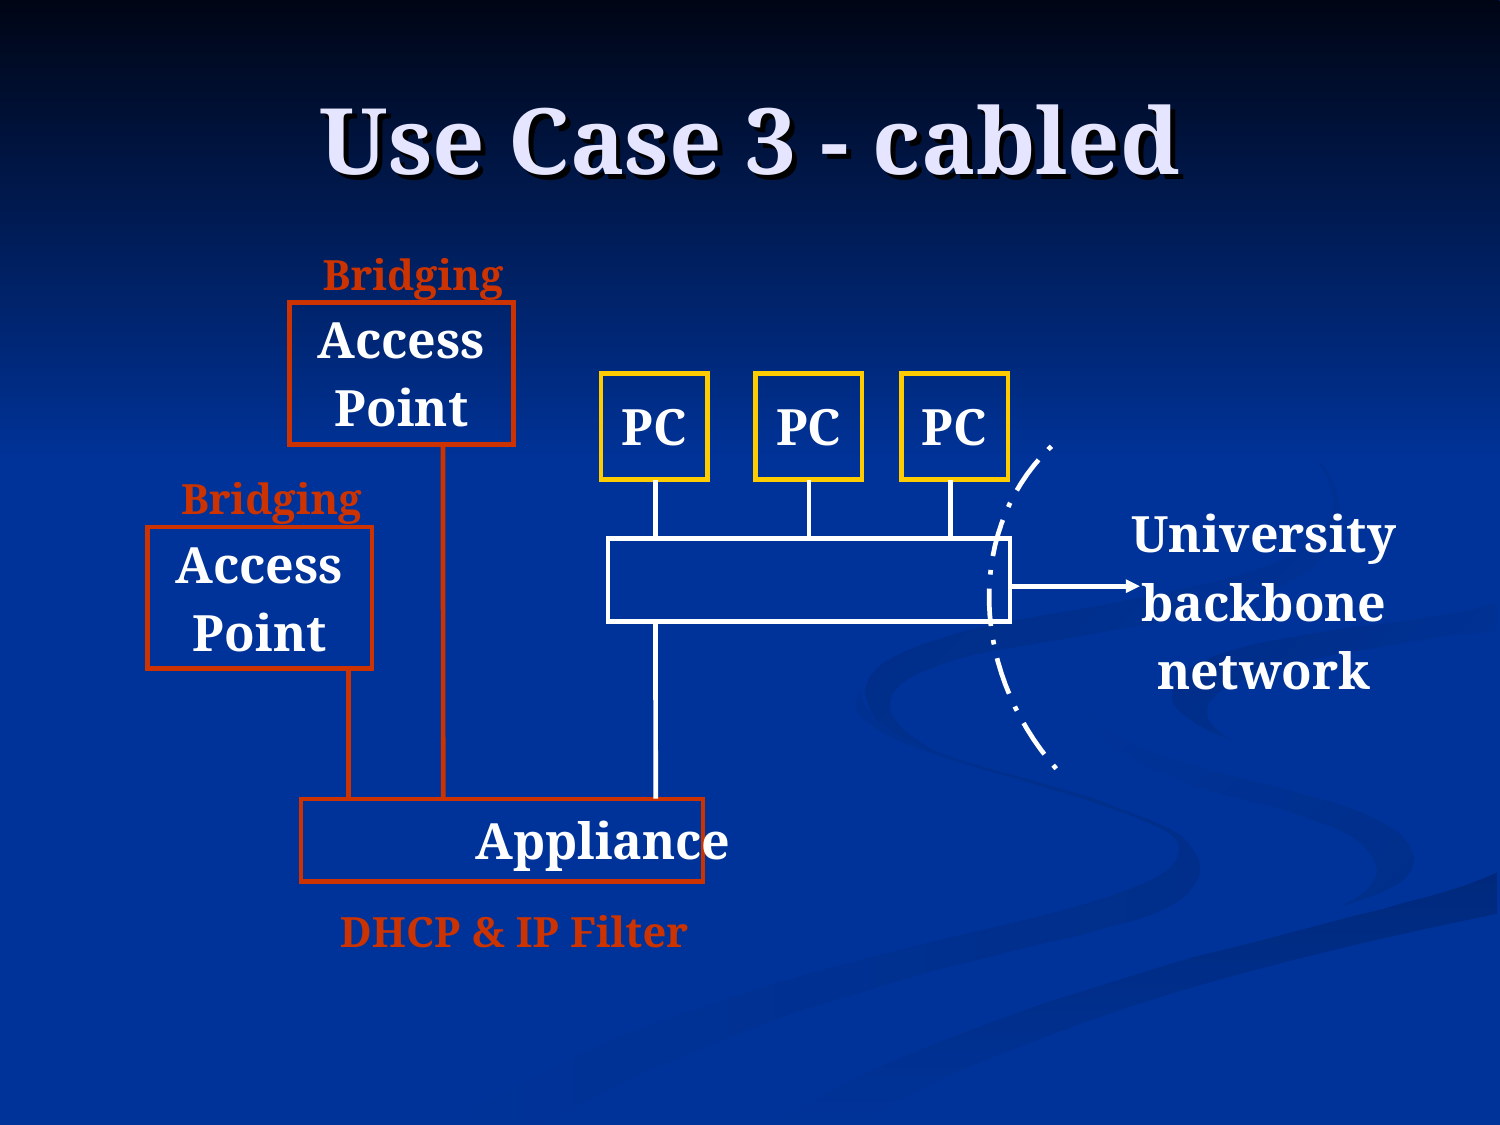

# Use Case 3 - cabled
Bridging
Access
Point
PC
PC
PC
Bridging
University
backbone
network
Access
Point
Appliance
DHCP & IP Filter